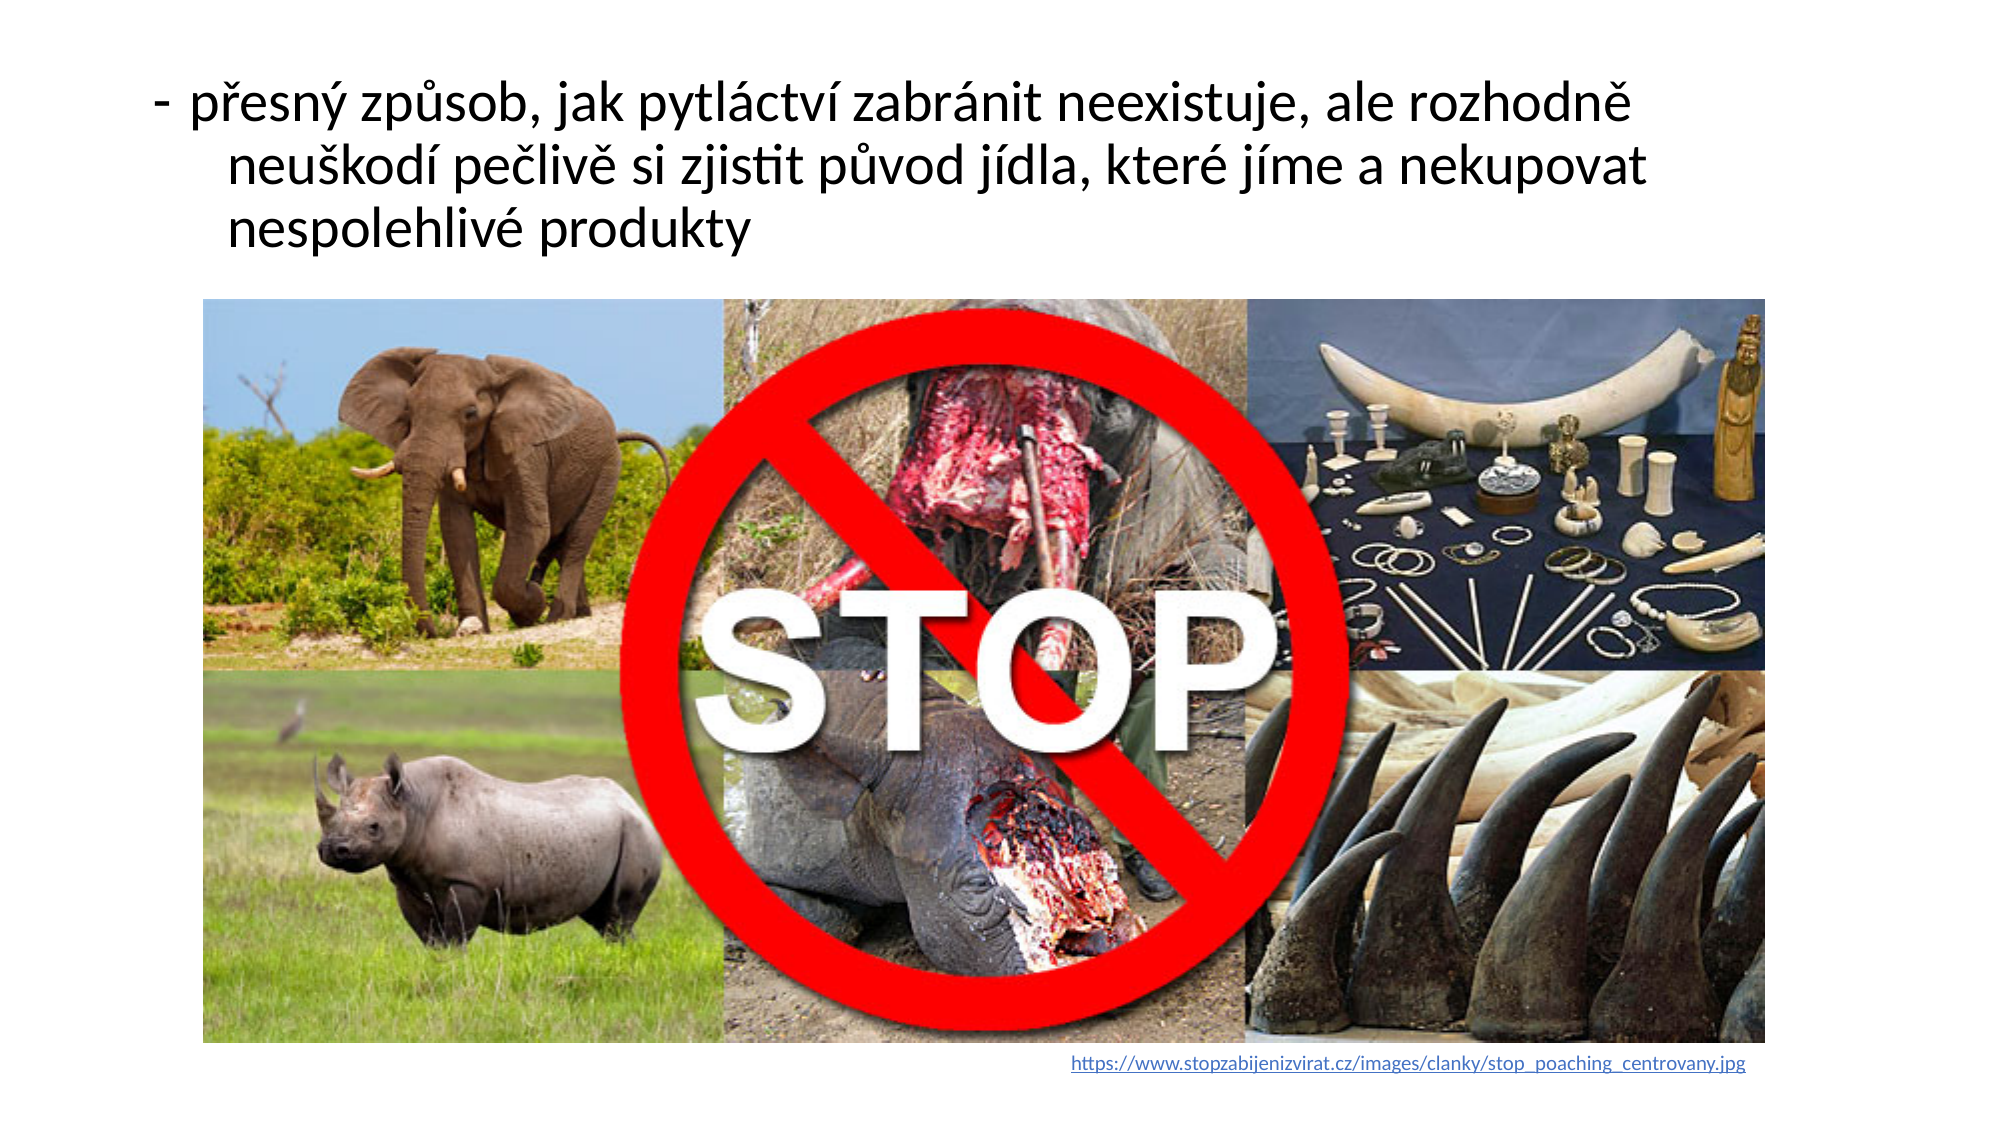

# přesný způsob, jak pytláctví zabránit neexistuje, ale rozhodně neuškodí pečlivě si zjistit původ jídla, které jíme a nekupovat nespolehlivé produkty
https://www.stopzabijenizvirat.cz/images/clanky/stop_poaching_centrovany.jpg